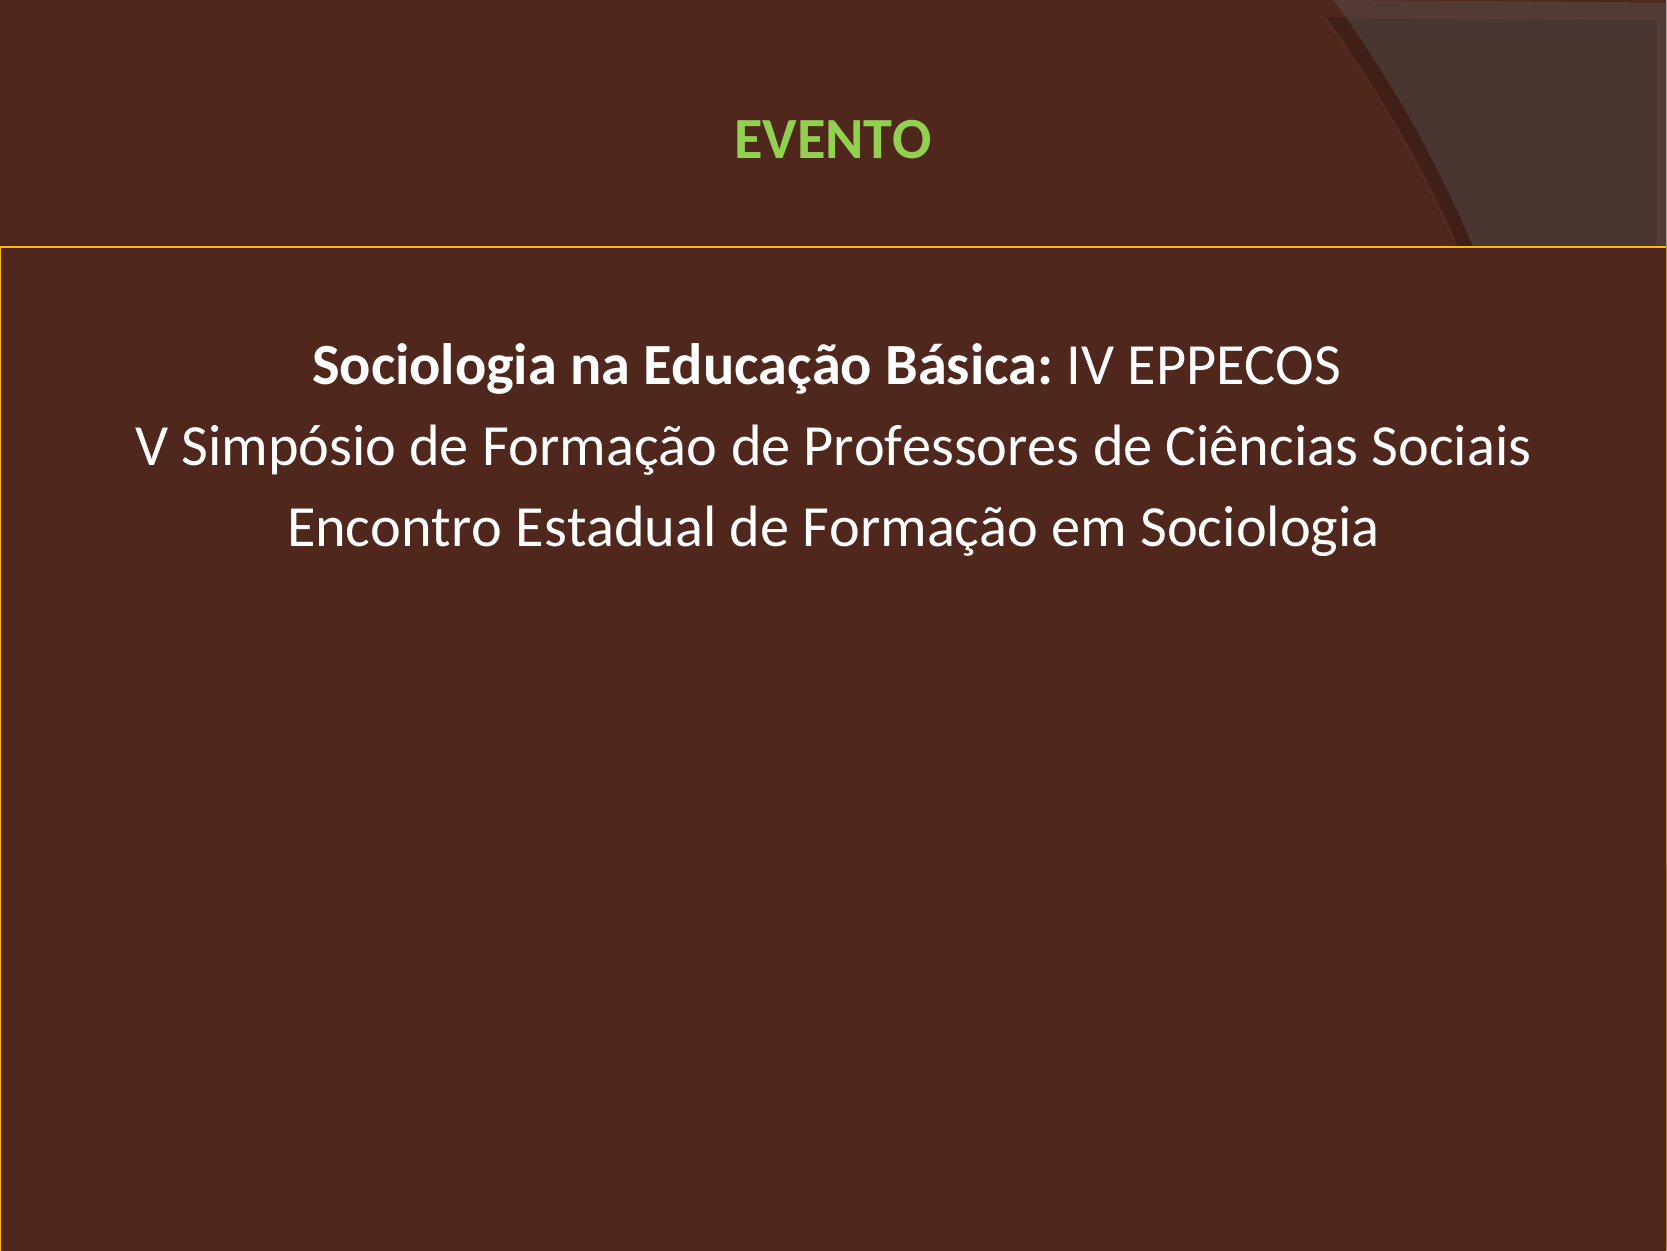

EVENTO
# Sociologia na Educação Básica: IV EPPECOS
V Simpósio de Formação de Professores de Ciências Sociais
Encontro Estadual de Formação em Sociologia